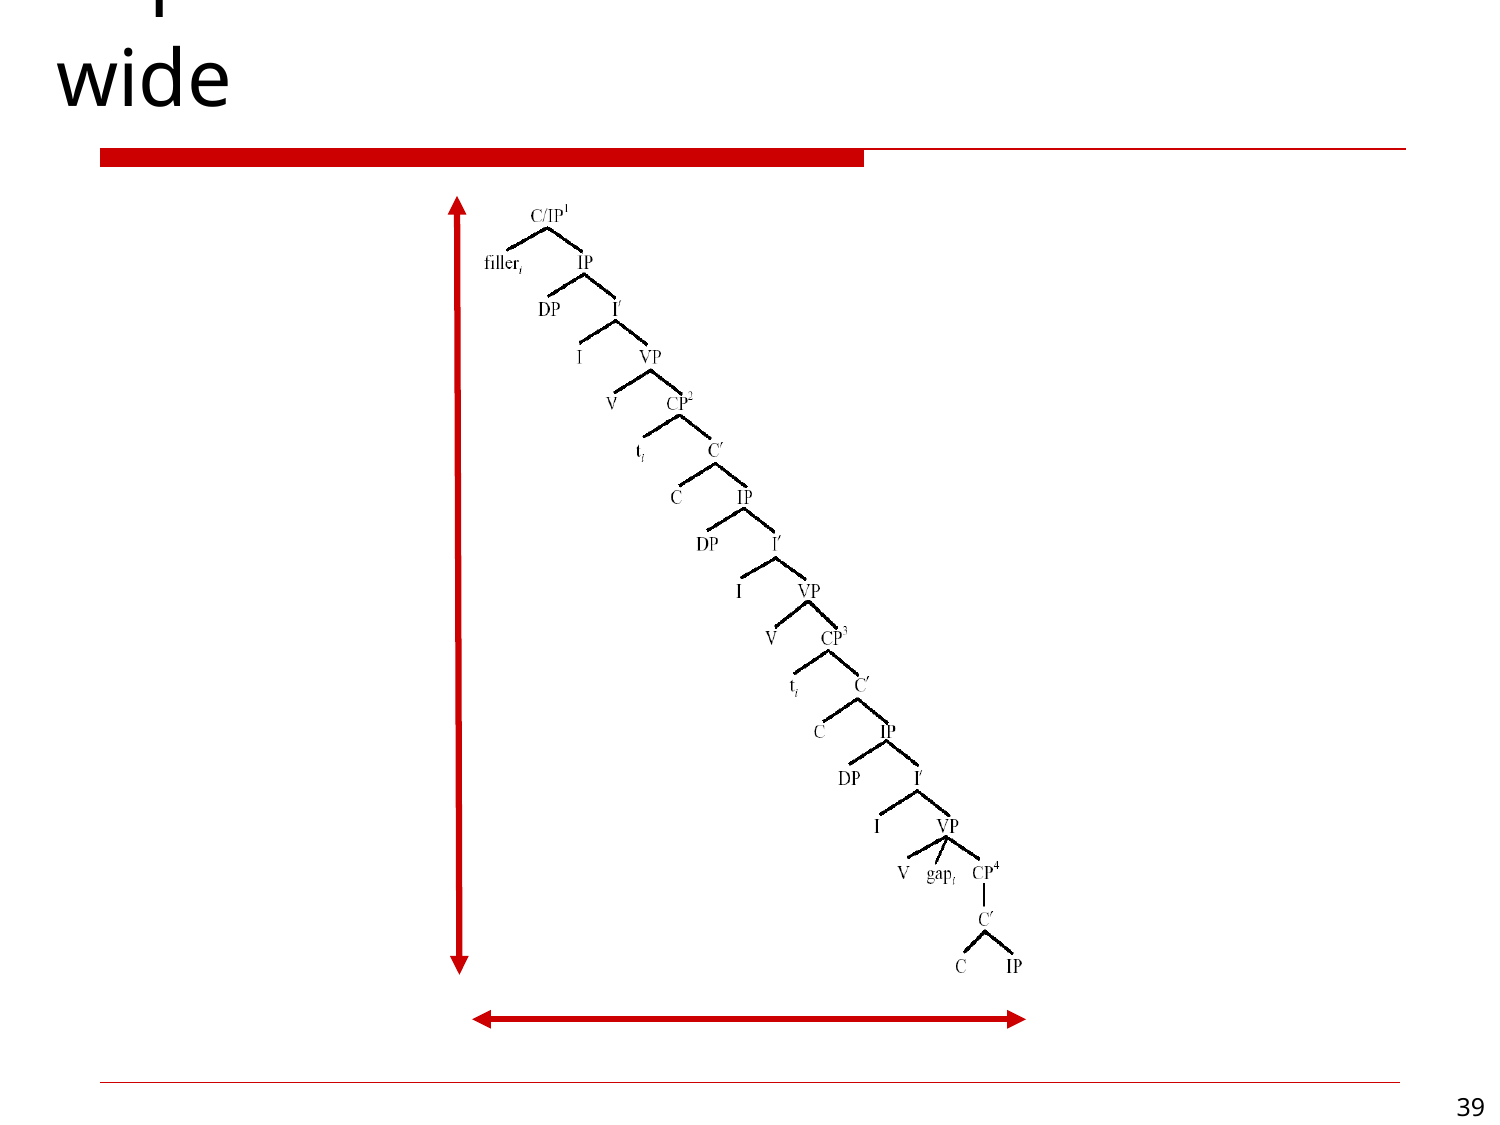

# Representations that are taller than wide
39